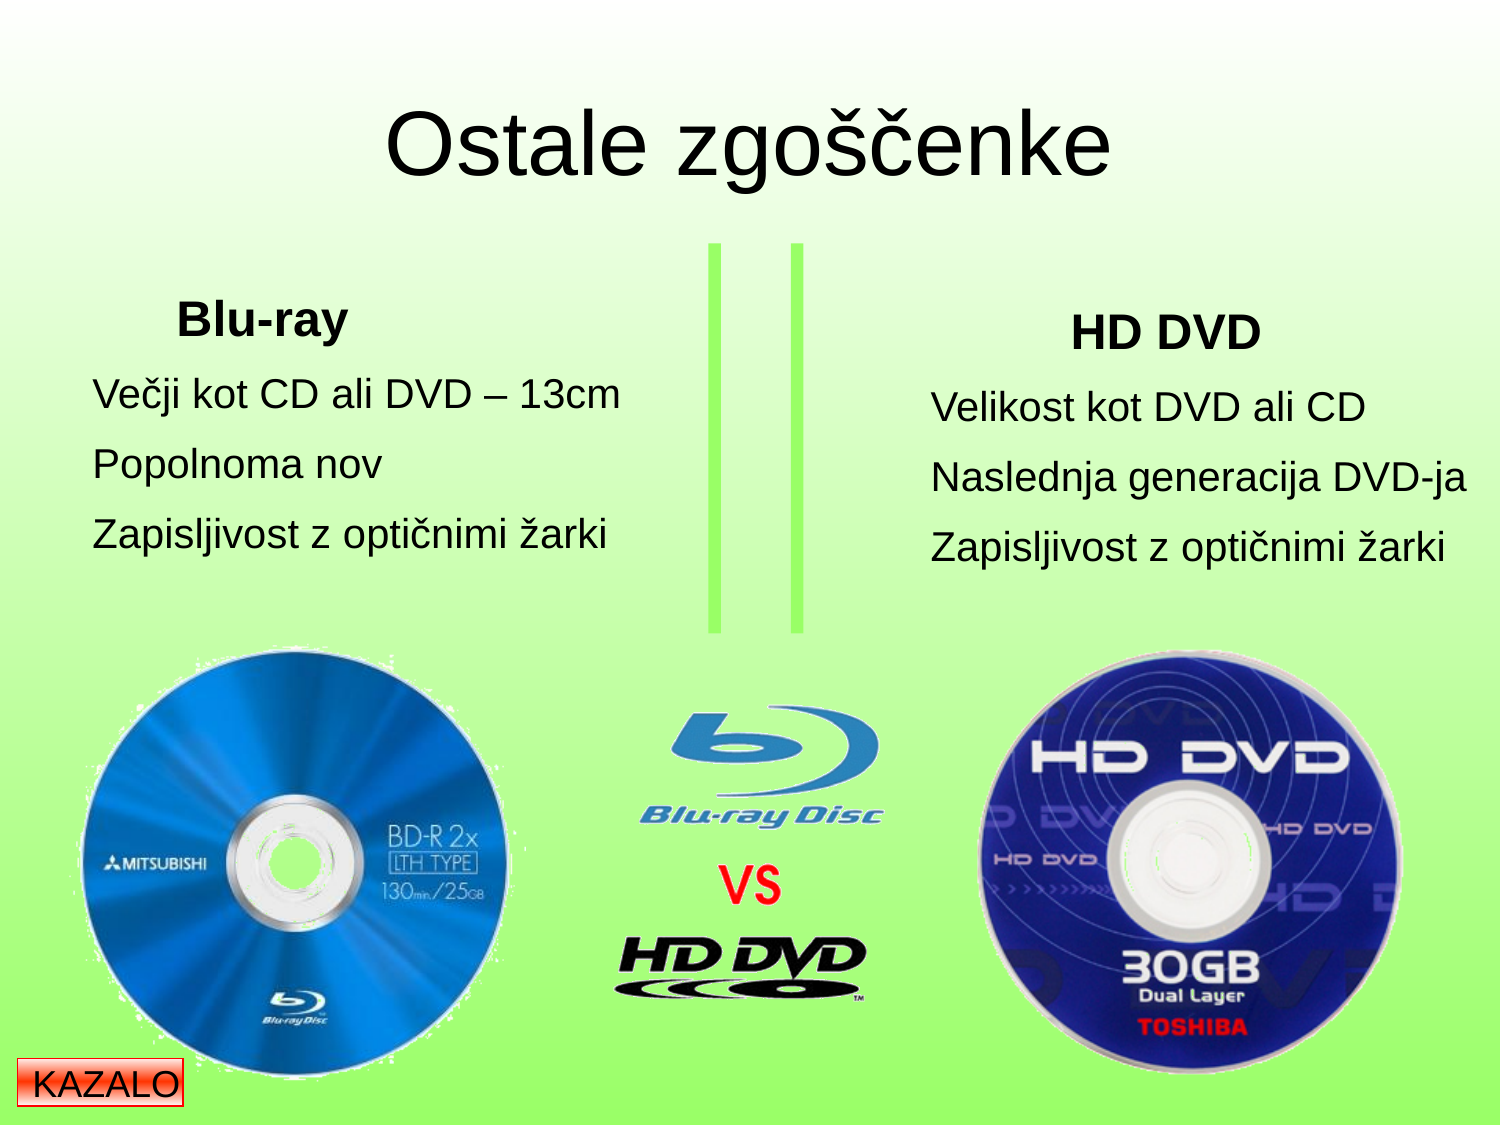

# Ostale zgoščenke
 Blu-ray
Večji kot CD ali DVD – 13cm
Popolnoma nov
Zapisljivost z optičnimi žarki
 HD DVD
Velikost kot DVD ali CD
Naslednja generacija DVD-ja
Zapisljivost z optičnimi žarki
KAZALO